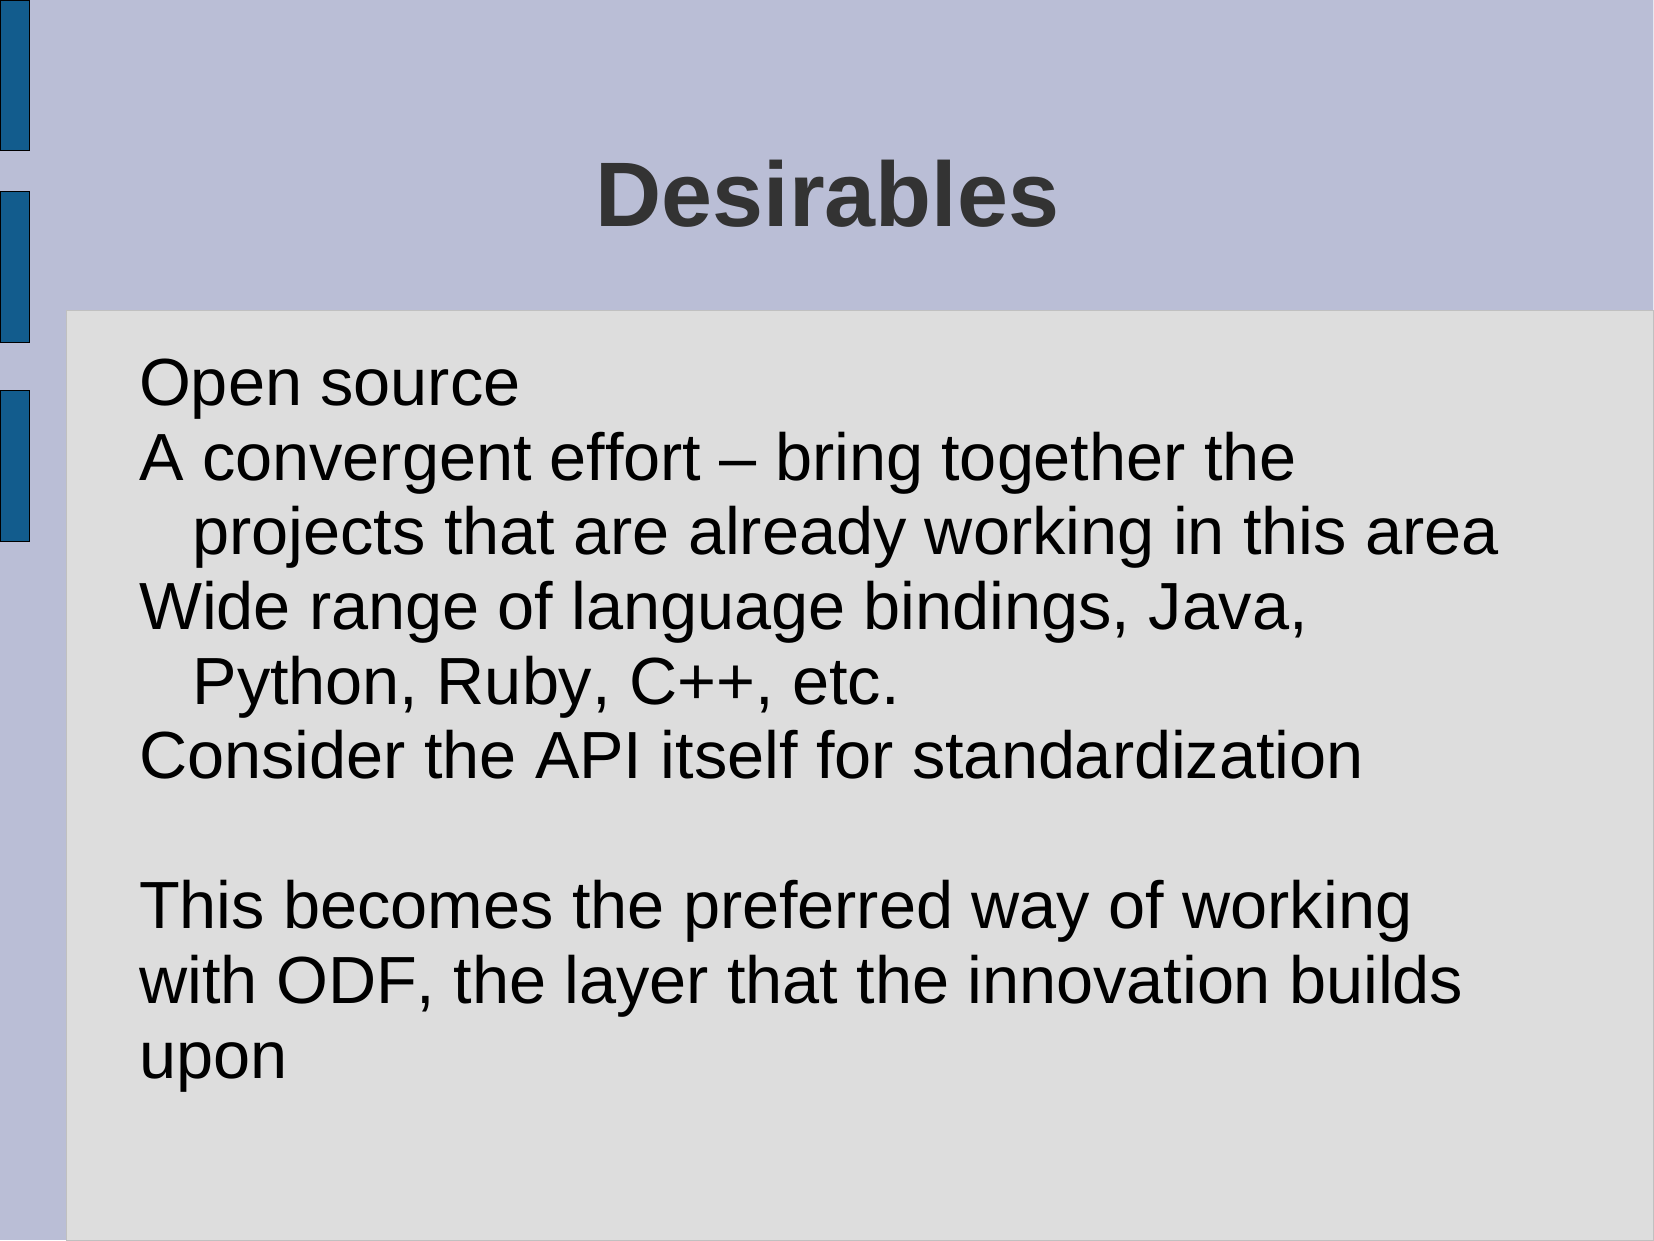

# Desirables
Open source
A convergent effort – bring together the projects that are already working in this area
Wide range of language bindings, Java, Python, Ruby, C++, etc.
Consider the API itself for standardization
This becomes the preferred way of working
with ODF, the layer that the innovation builds
upon